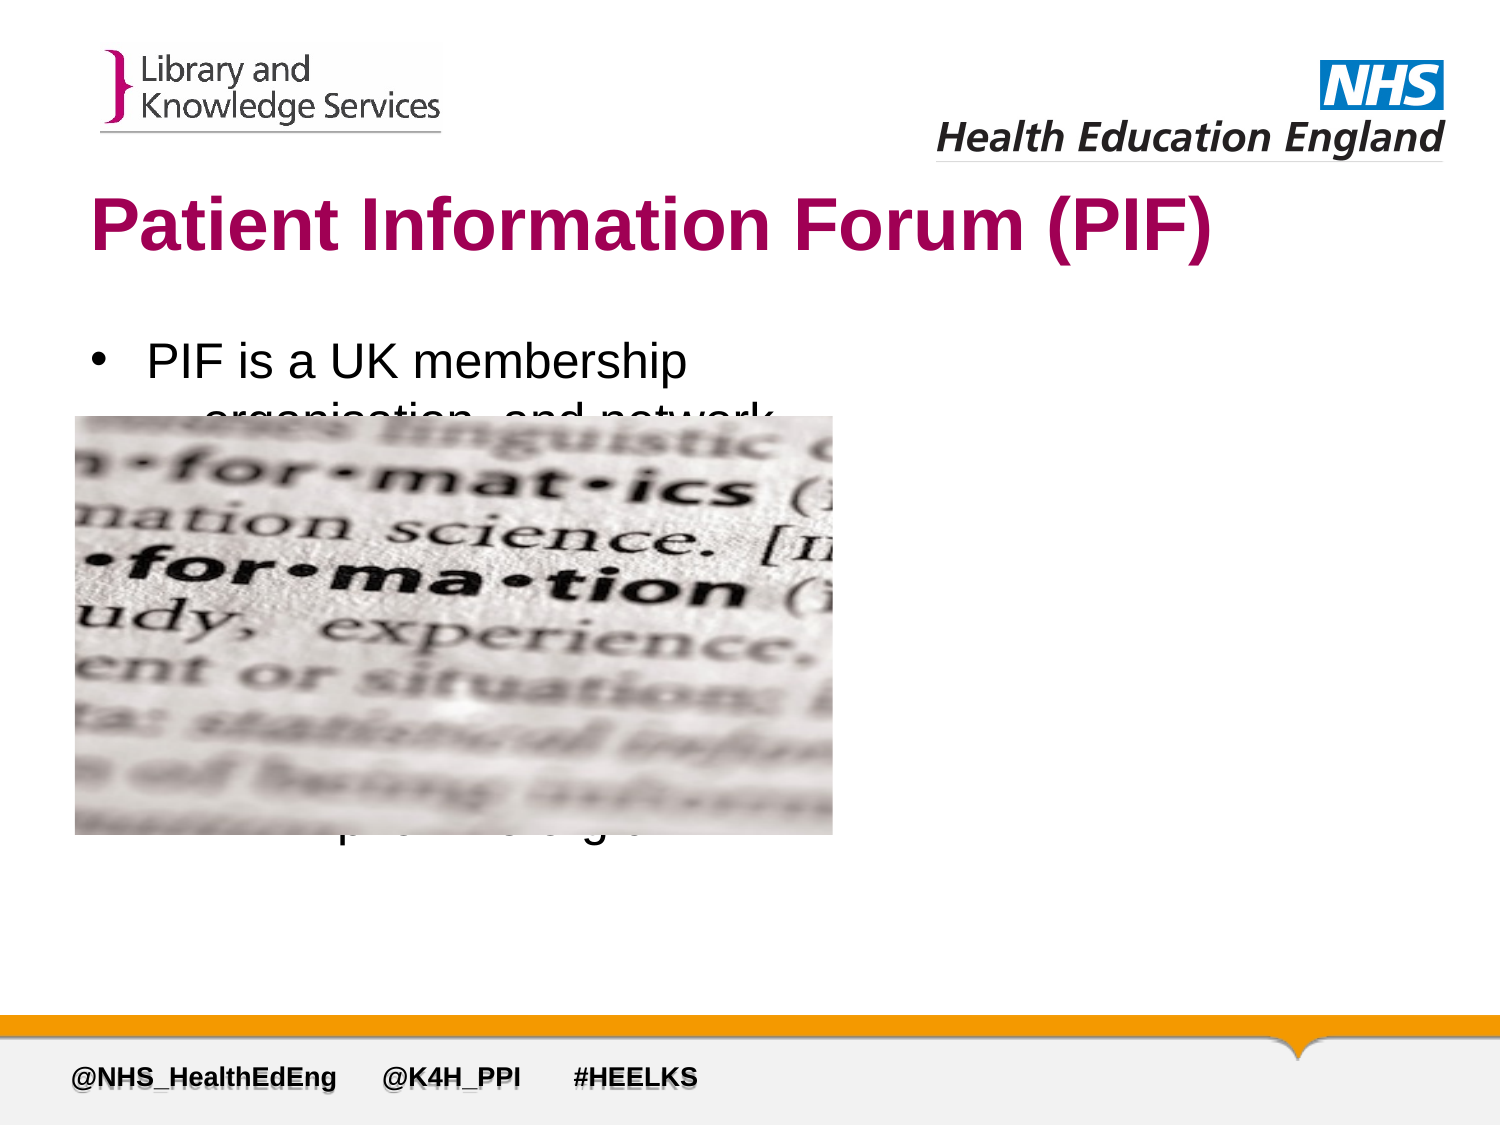

# Patient Information Forum (PIF)
PIF is a UK membership organisation, and network, for people working in, and involved with, healthcare information and support.
Guides, tools and resources
Regular events
www.pifonline.org.uk
@NHS_HealthEdEng @K4H_PPI #HEELKS